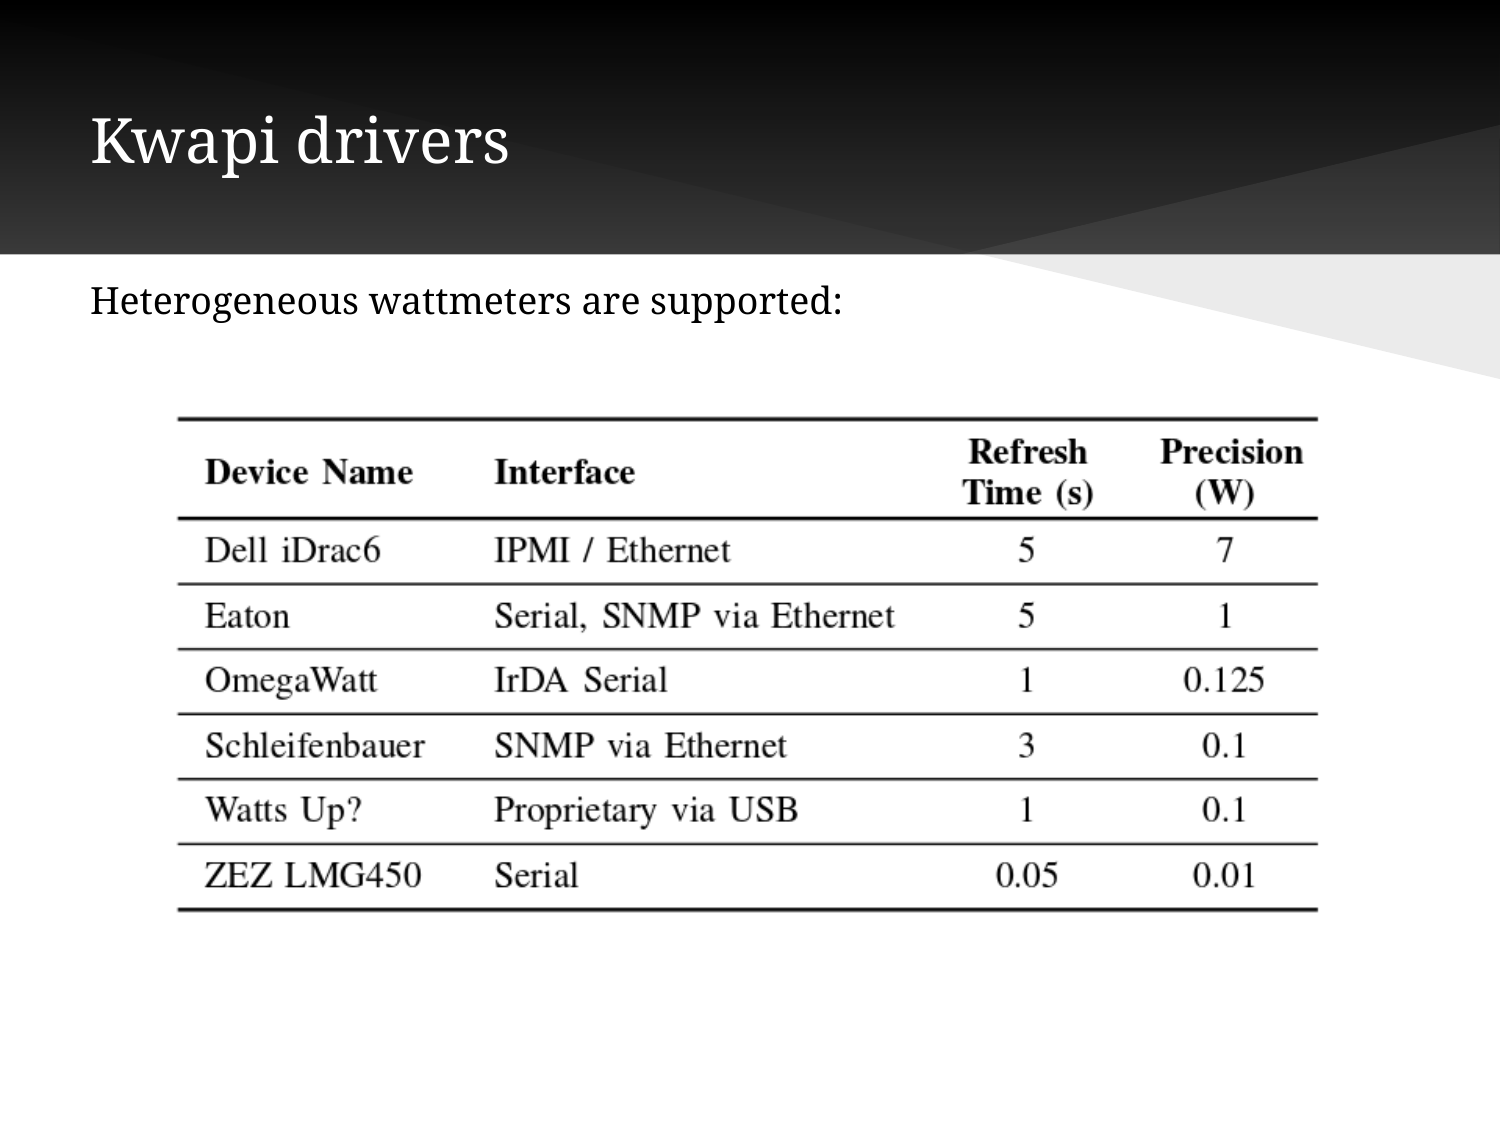

Kwapi drivers
# Heterogeneous wattmeters are supported: